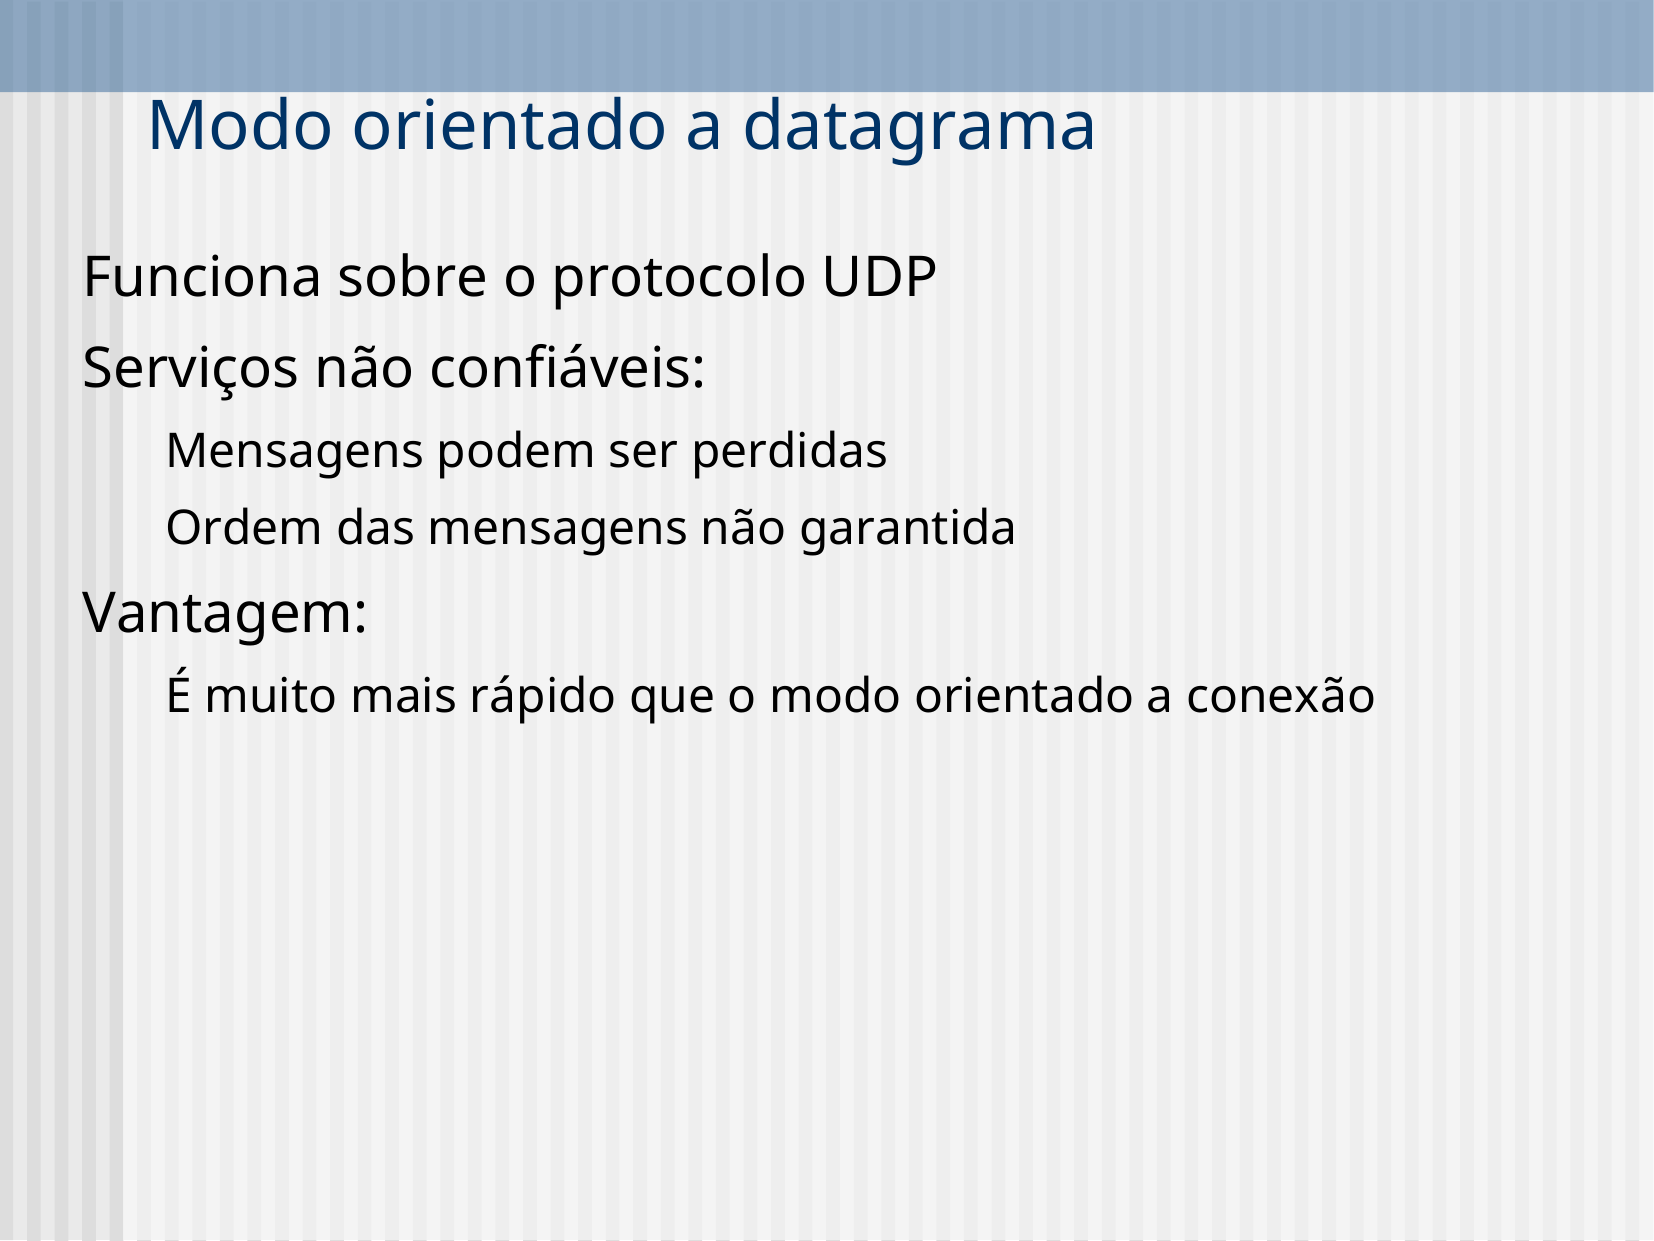

# Modo orientado a datagrama
Funciona sobre o protocolo UDP
Serviços não confiáveis:
Mensagens podem ser perdidas
Ordem das mensagens não garantida
Vantagem:
É muito mais rápido que o modo orientado a conexão